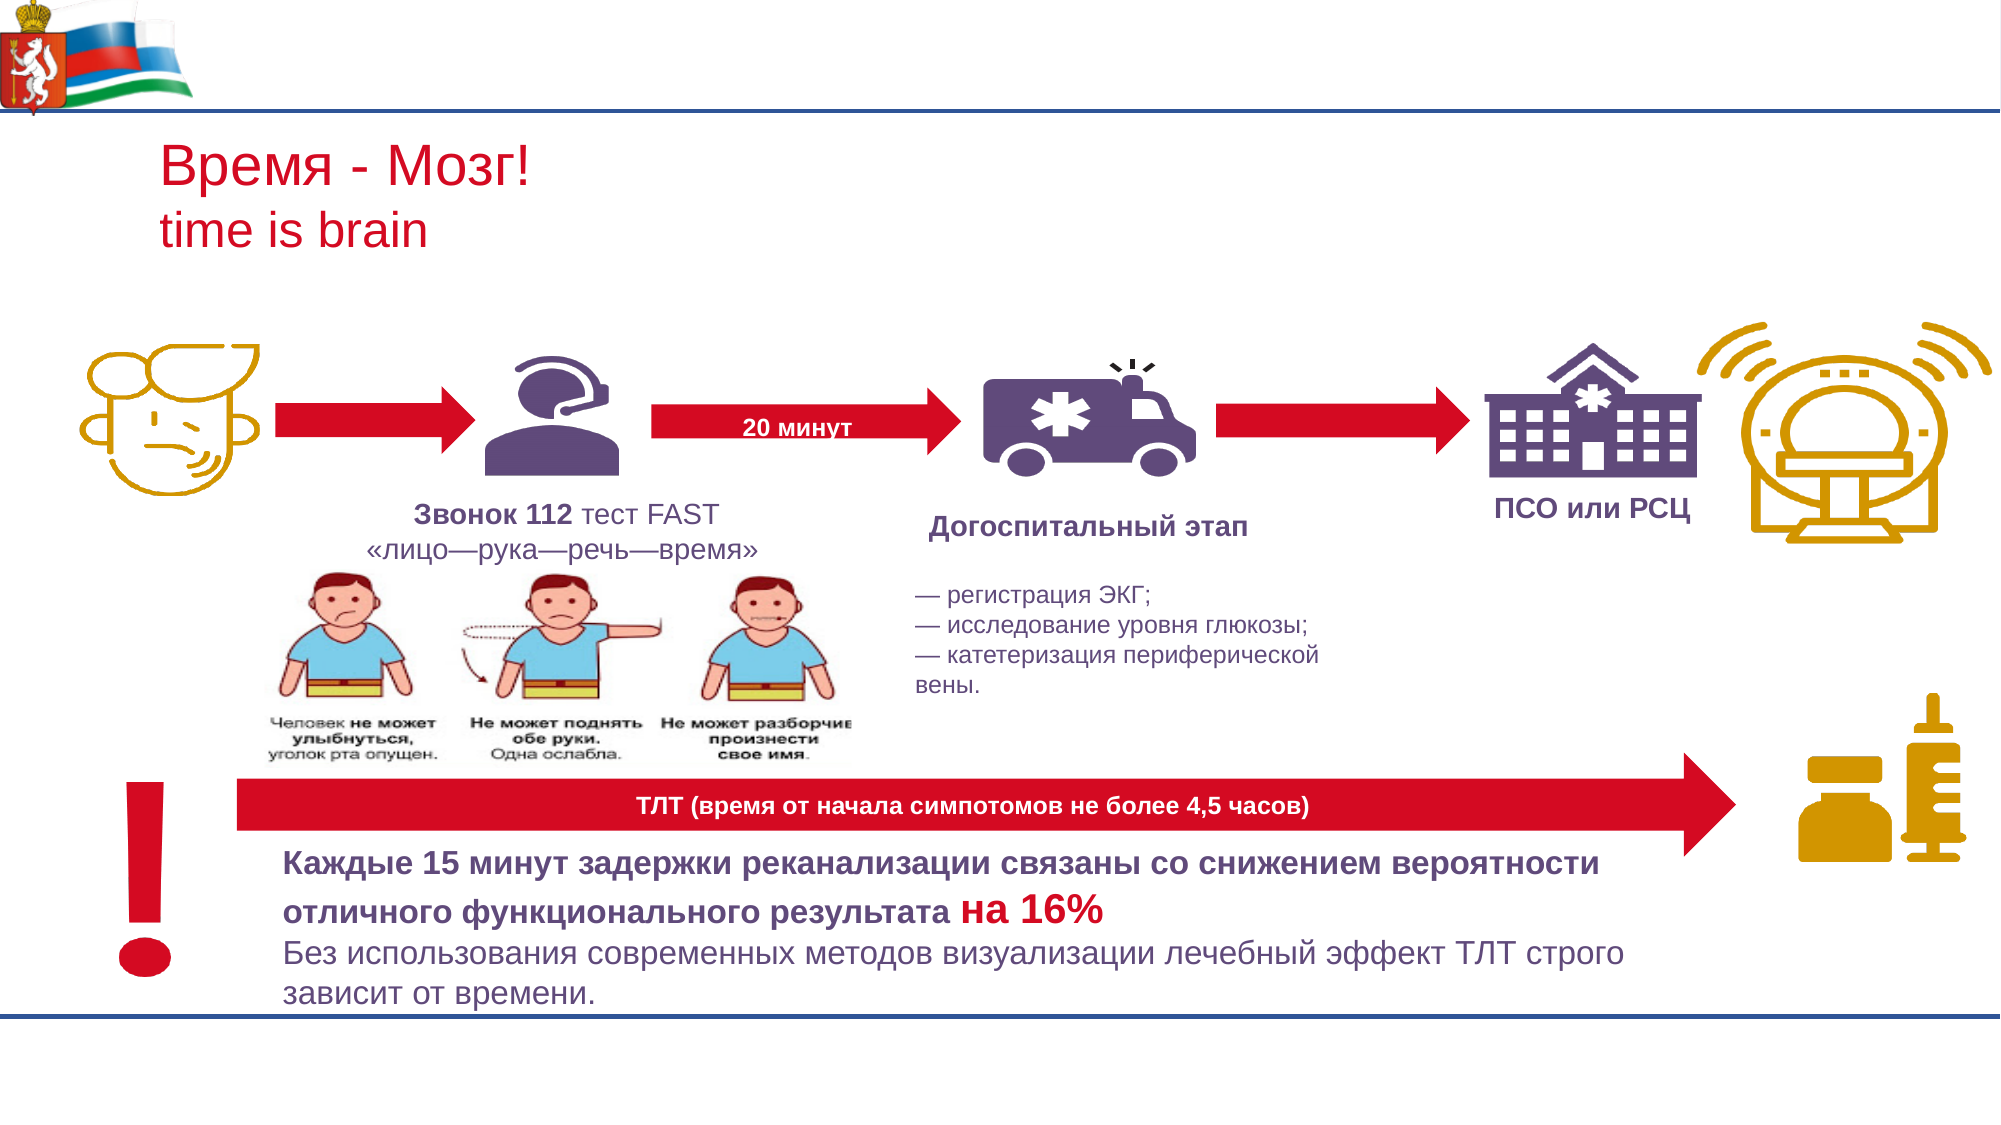

Время - Мозг!
time is brain
20 минут
ПСО или РСЦ
Догоспитальный этап
Звонок 112 тест FAST
«лицо—рука—речь—время»
— регистрация ЭКГ;
— исследование уровня глюкозы;
— катетеризация периферической вены.
ТЛТ (время от начала симпотомов не более 4,5 часов)
Каждые 15 минут задержки реканализации связаны со снижением вероятности отличного функционального результата на 16%
Без использования современных методов визуализации лечебный эффект ТЛТ строго зависит от времени.
doi.org/10.1177/1756286421997368